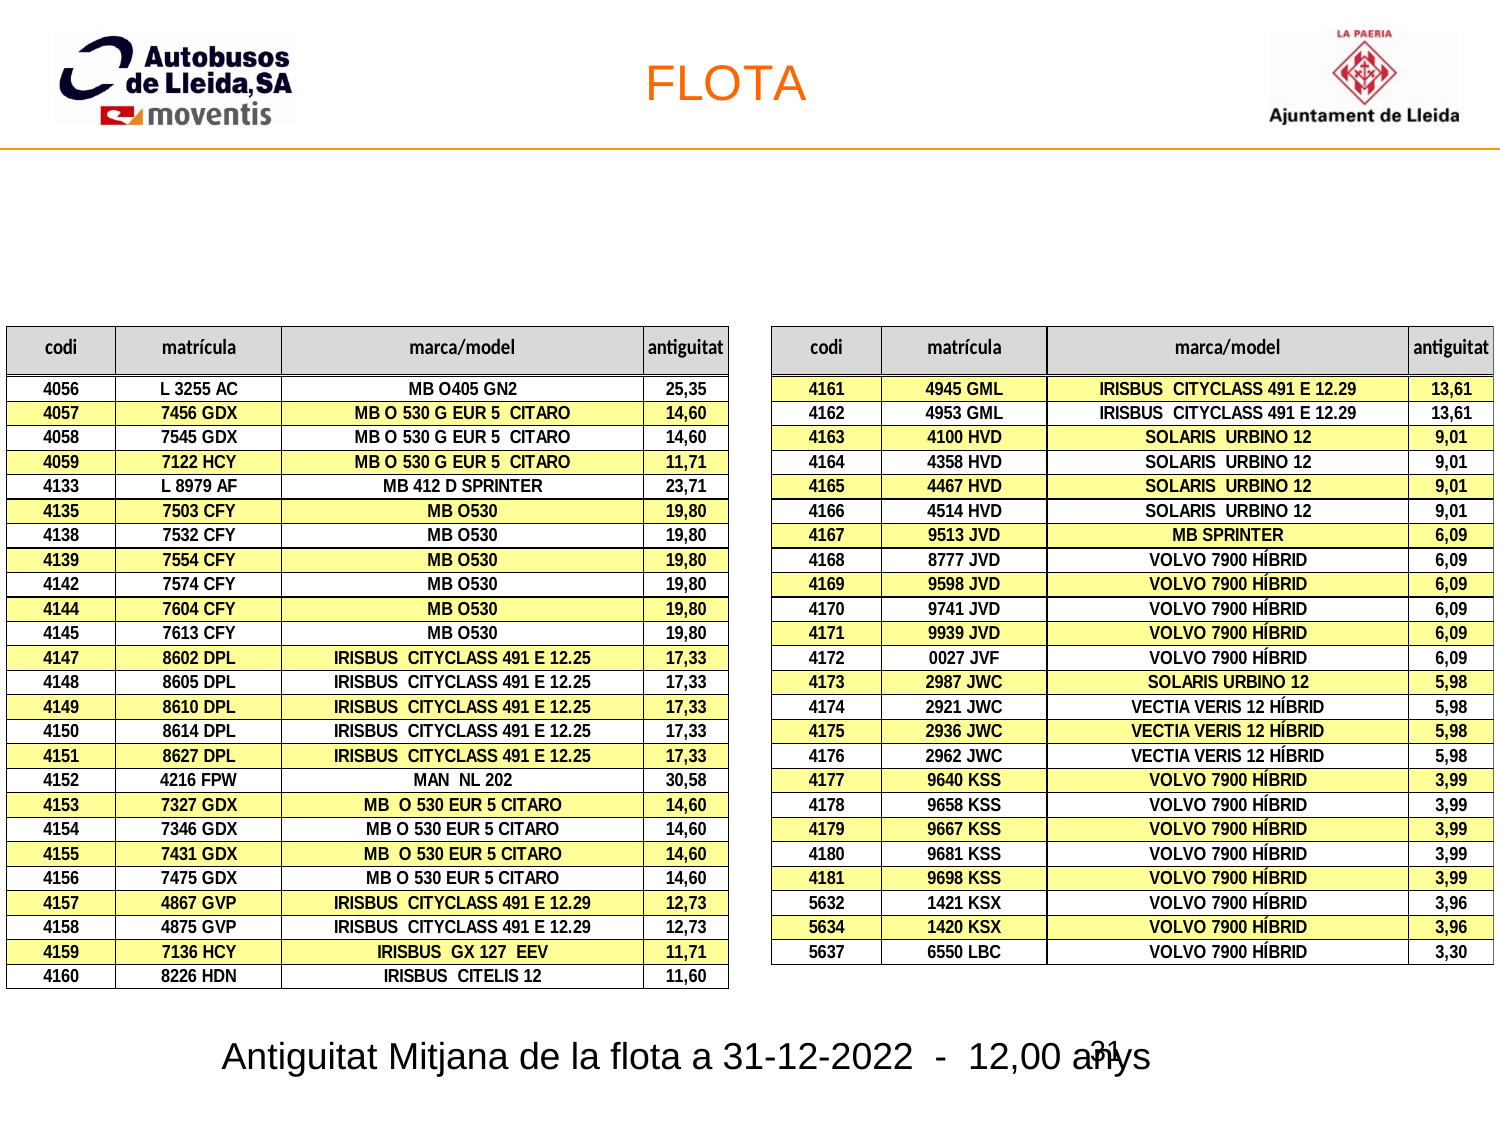

FLOTA
Antiguitat Mitjana de la flota a 31-12-2022 - 12,00 anys